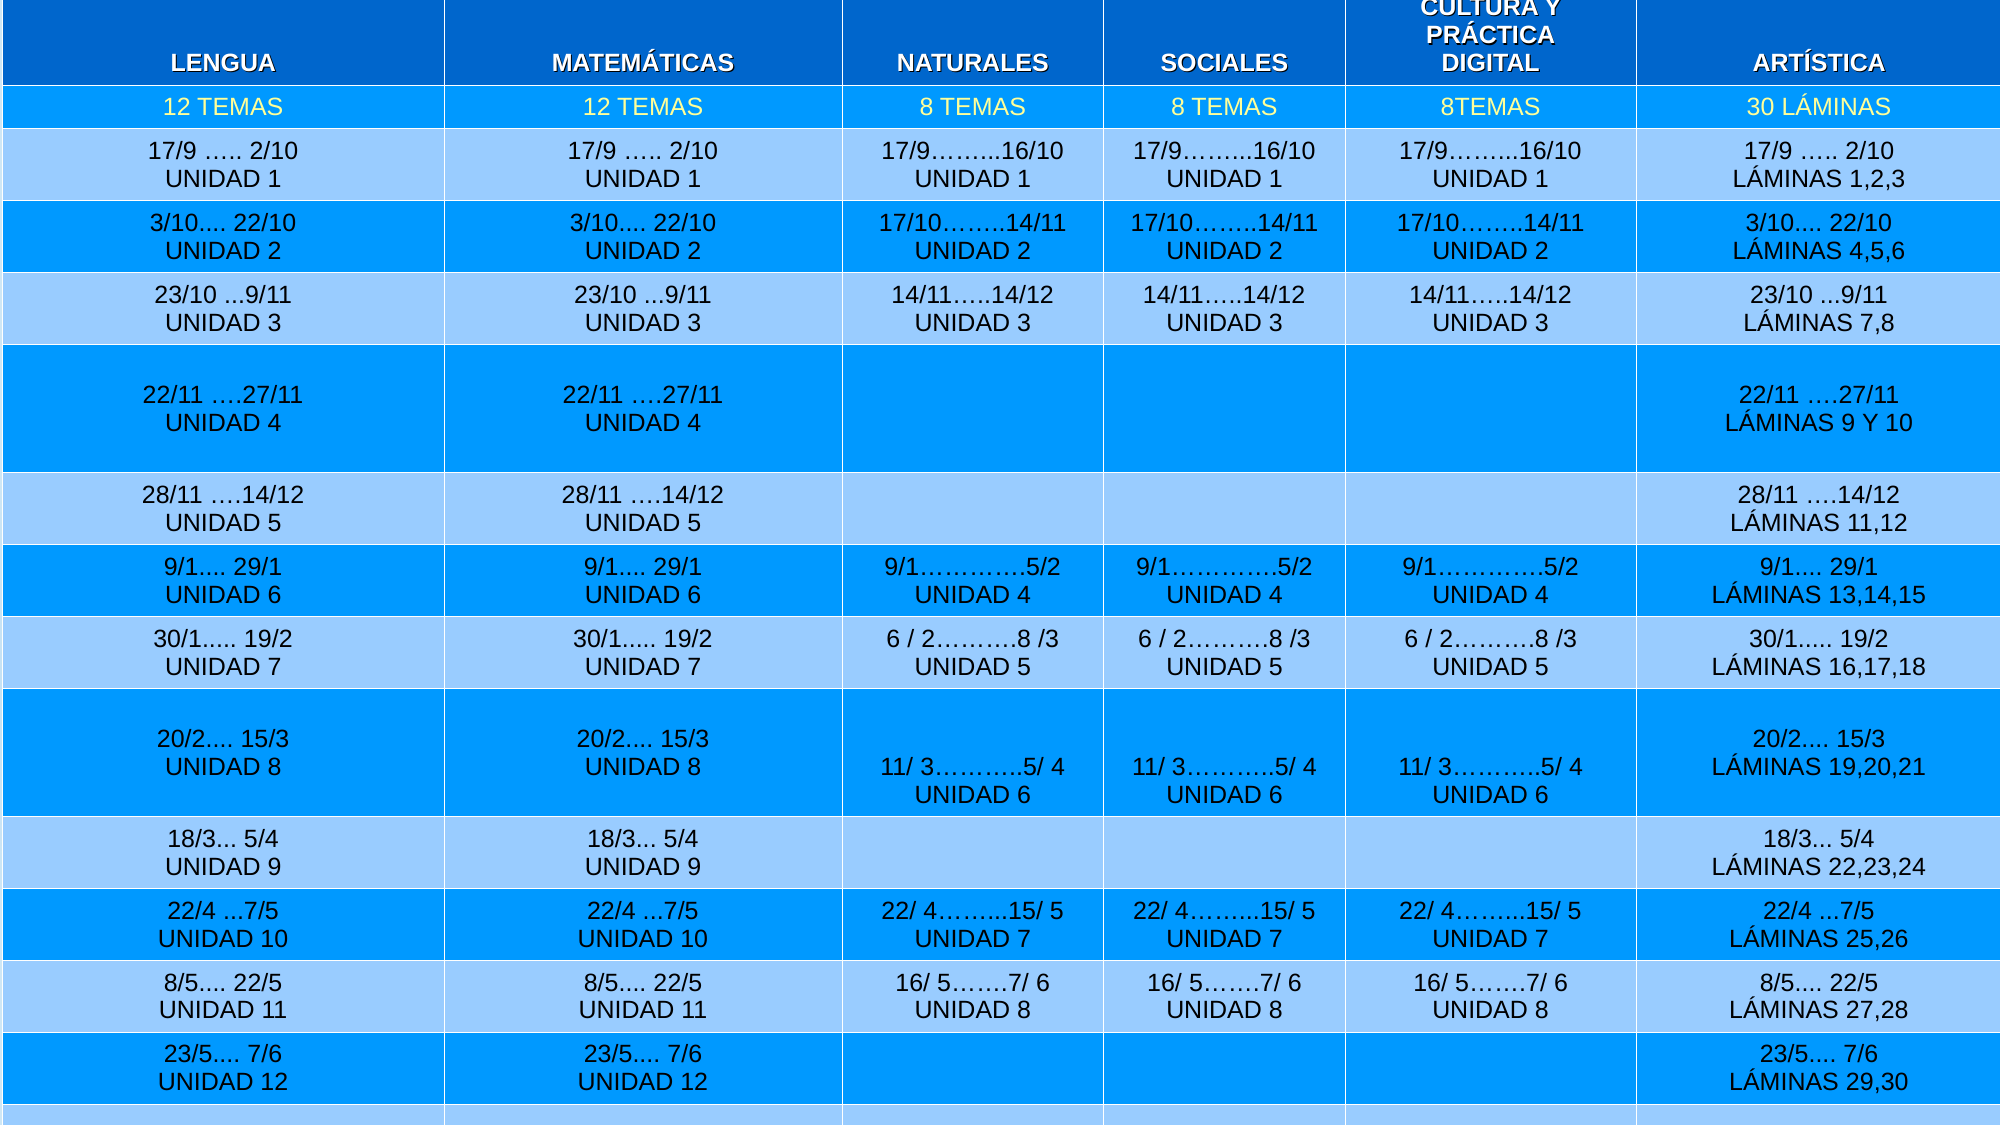

| LENGUA | MATEMÁTICAS | NATURALES | SOCIALES | CULTURA Y PRÁCTICA DIGITAL | ARTÍSTICA |
| --- | --- | --- | --- | --- | --- |
| 12 TEMAS | 12 TEMAS | 8 TEMAS | 8 TEMAS | 8TEMAS | 30 LÁMINAS |
| 17/9 ….. 2/10 UNIDAD 1 | 17/9 ….. 2/10 UNIDAD 1 | 17/9……...16/10 UNIDAD 1 | 17/9……...16/10 UNIDAD 1 | 17/9……...16/10 UNIDAD 1 | 17/9 ….. 2/10 LÁMINAS 1,2,3 |
| 3/10.... 22/10 UNIDAD 2 | 3/10.... 22/10 UNIDAD 2 | 17/10……..14/11 UNIDAD 2 | 17/10……..14/11 UNIDAD 2 | 17/10……..14/11 UNIDAD 2 | 3/10.... 22/10 LÁMINAS 4,5,6 |
| 23/10 ...9/11 UNIDAD 3 | 23/10 ...9/11 UNIDAD 3 | 14/11…..14/12 UNIDAD 3 | 14/11…..14/12 UNIDAD 3 | 14/11…..14/12 UNIDAD 3 | 23/10 ...9/11 LÁMINAS 7,8 |
| 22/11 ….27/11 UNIDAD 4 | 22/11 ….27/11 UNIDAD 4 | | | | 22/11 ….27/11 LÁMINAS 9 Y 10 |
| 28/11 ….14/12 UNIDAD 5 | 28/11 ….14/12 UNIDAD 5 | | | | 28/11 ….14/12 LÁMINAS 11,12 |
| 9/1.... 29/1 UNIDAD 6 | 9/1.... 29/1 UNIDAD 6 | 9/1………….5/2 UNIDAD 4 | 9/1………….5/2 UNIDAD 4 | 9/1………….5/2 UNIDAD 4 | 9/1.... 29/1 LÁMINAS 13,14,15 |
| 30/1..... 19/2 UNIDAD 7 | 30/1..... 19/2 UNIDAD 7 | 6 / 2……….8 /3 UNIDAD 5 | 6 / 2……….8 /3 UNIDAD 5 | 6 / 2……….8 /3 UNIDAD 5 | 30/1..... 19/2 LÁMINAS 16,17,18 |
| 20/2.... 15/3 UNIDAD 8 | 20/2.... 15/3 UNIDAD 8 | 11/ 3………..5/ 4 UNIDAD 6 | 11/ 3………..5/ 4 UNIDAD 6 | 11/ 3………..5/ 4 UNIDAD 6 | 20/2.... 15/3 LÁMINAS 19,20,21 |
| 18/3... 5/4 UNIDAD 9 | 18/3... 5/4 UNIDAD 9 | | | | 18/3... 5/4 LÁMINAS 22,23,24 |
| 22/4 ...7/5 UNIDAD 10 | 22/4 ...7/5 UNIDAD 10 | 22/ 4……...15/ 5 UNIDAD 7 | 22/ 4……...15/ 5 UNIDAD 7 | 22/ 4……...15/ 5 UNIDAD 7 | 22/4 ...7/5 LÁMINAS 25,26 |
| 8/5.... 22/5 UNIDAD 11 | 8/5.... 22/5 UNIDAD 11 | 16/ 5…….7/ 6 UNIDAD 8 | 16/ 5…….7/ 6 UNIDAD 8 | 16/ 5…….7/ 6 UNIDAD 8 | 8/5.... 22/5 LÁMINAS 27,28 |
| 23/5.... 7/6 UNIDAD 12 | 23/5.... 7/6 UNIDAD 12 | | | | 23/5.... 7/6 LÁMINAS 29,30 |
| | | | | | |